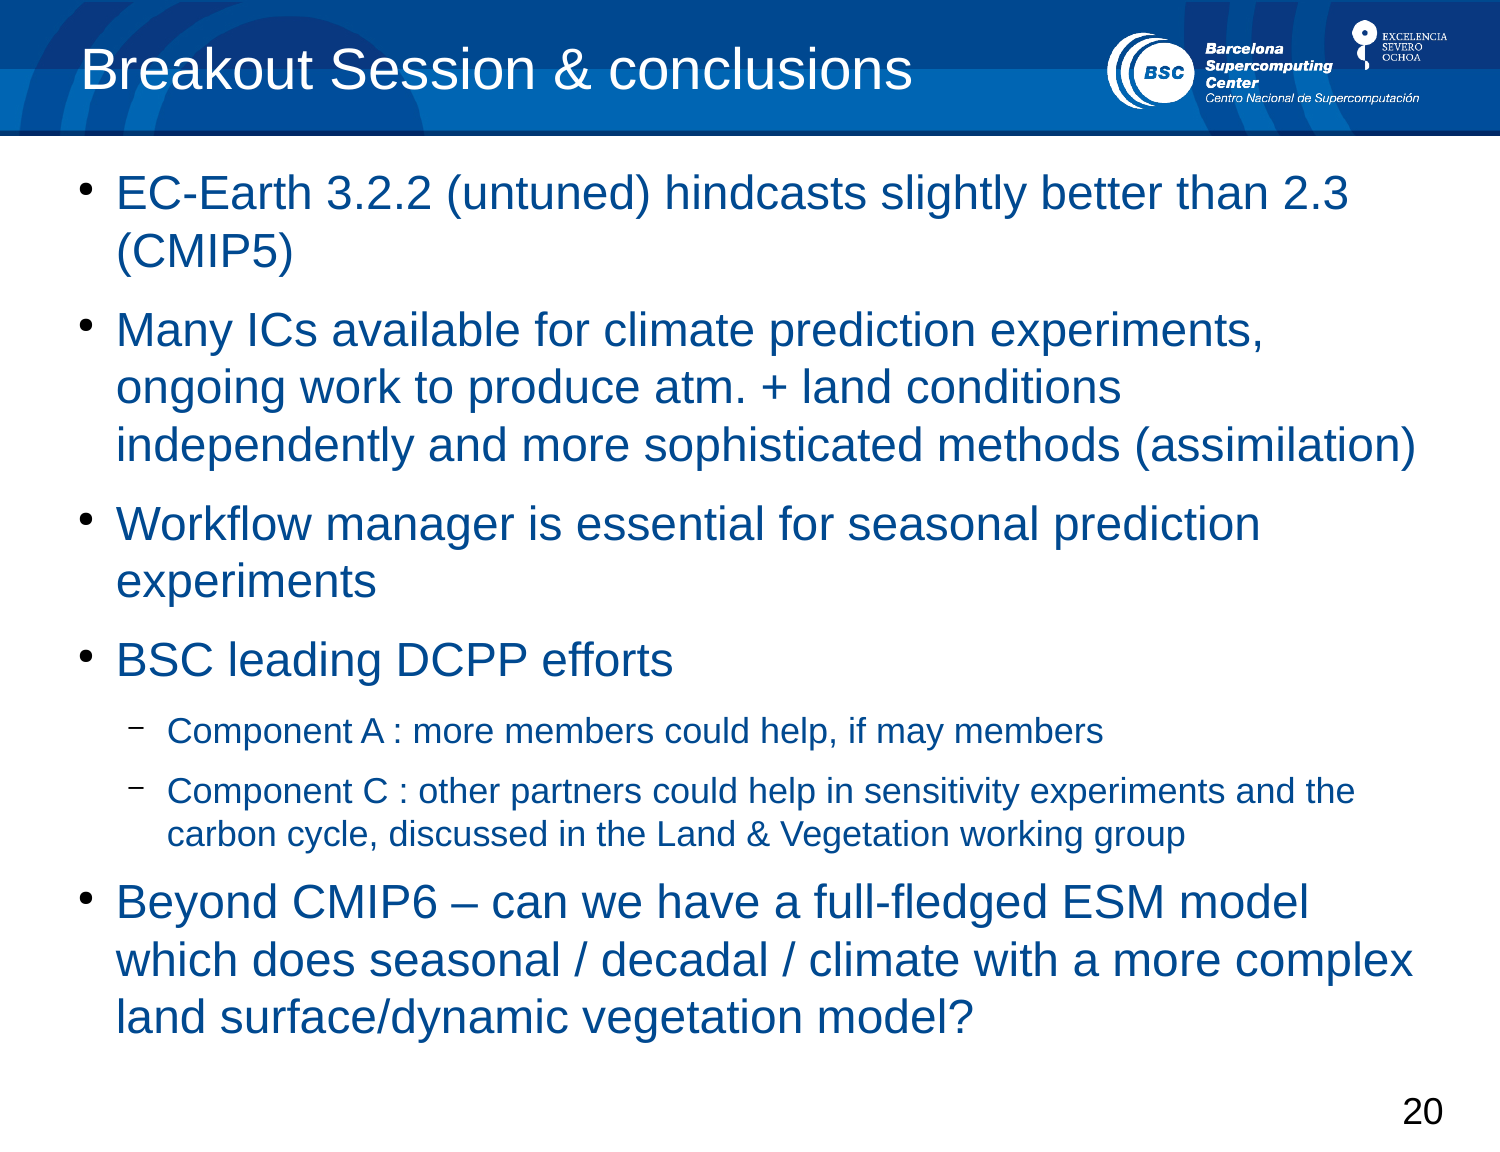

Breakout Session & conclusions
# EC-Earth 3.2.2 (untuned) hindcasts slightly better than 2.3 (CMIP5)
Many ICs available for climate prediction experiments, ongoing work to produce atm. + land conditions independently and more sophisticated methods (assimilation)
Workflow manager is essential for seasonal prediction experiments
BSC leading DCPP efforts
Component A : more members could help, if may members
Component C : other partners could help in sensitivity experiments and the carbon cycle, discussed in the Land & Vegetation working group
Beyond CMIP6 – can we have a full-fledged ESM model which does seasonal / decadal / climate with a more complex land surface/dynamic vegetation model?